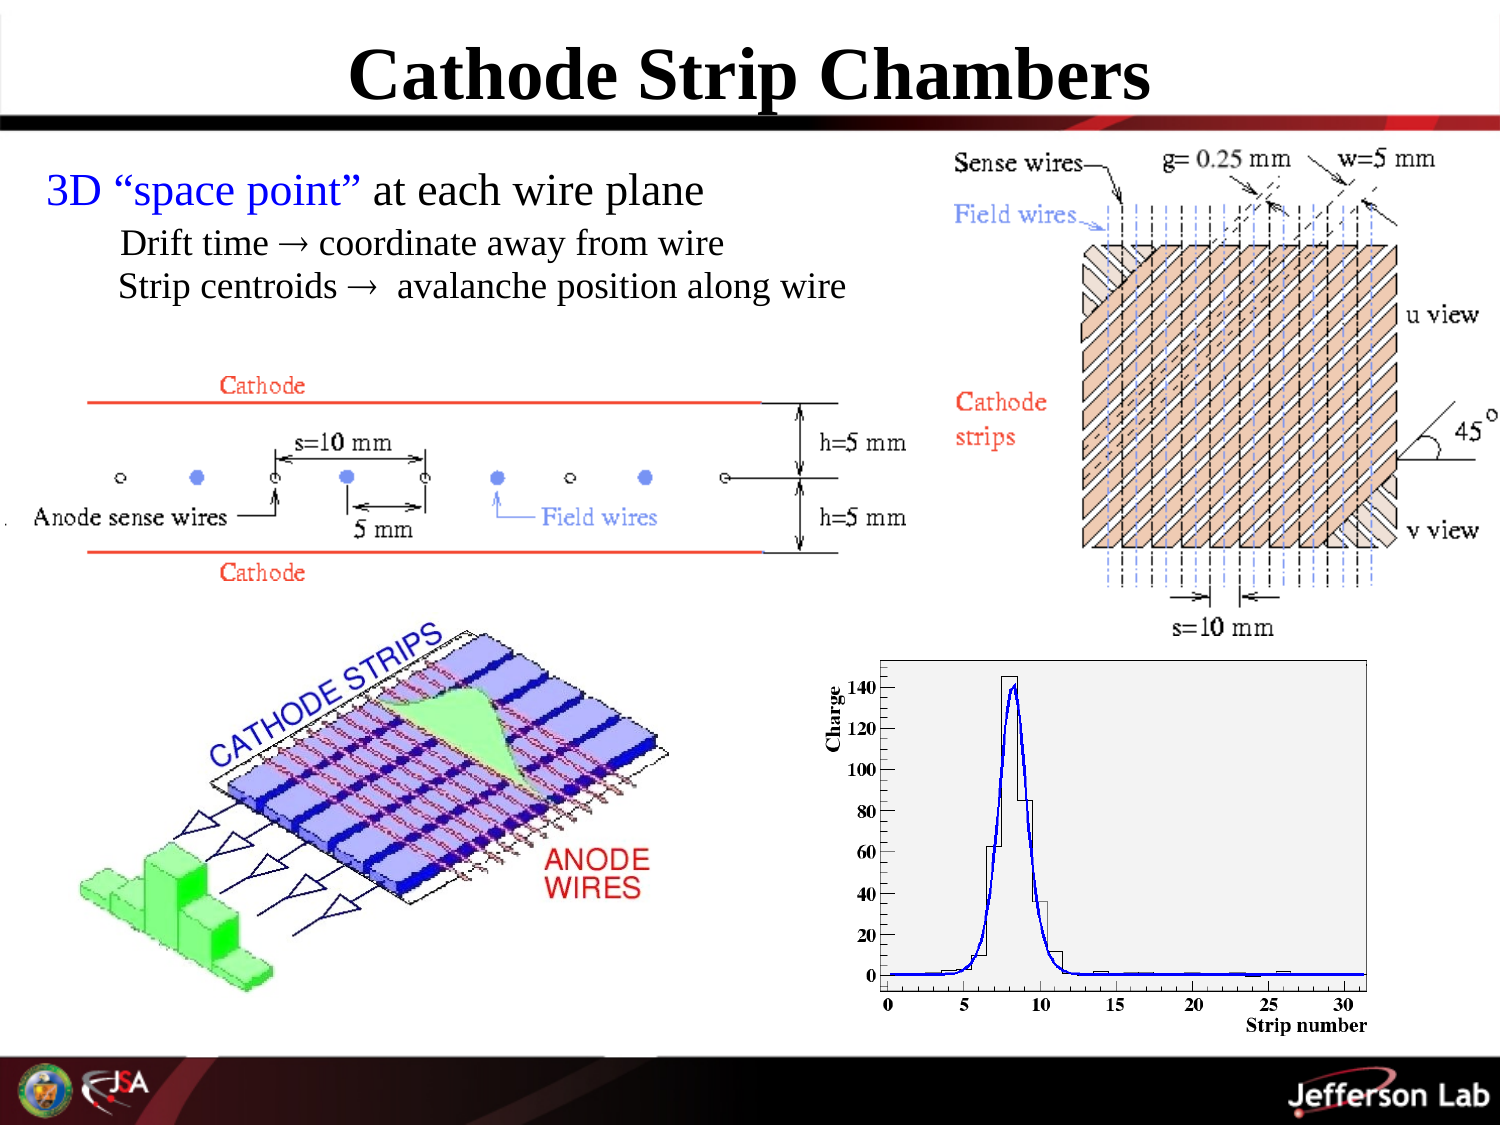

# Cathode Strip Chambers
 3D “space point” at each wire plane
 Drift time  coordinate away from wire
 Strip centroids  avalanche position along wire